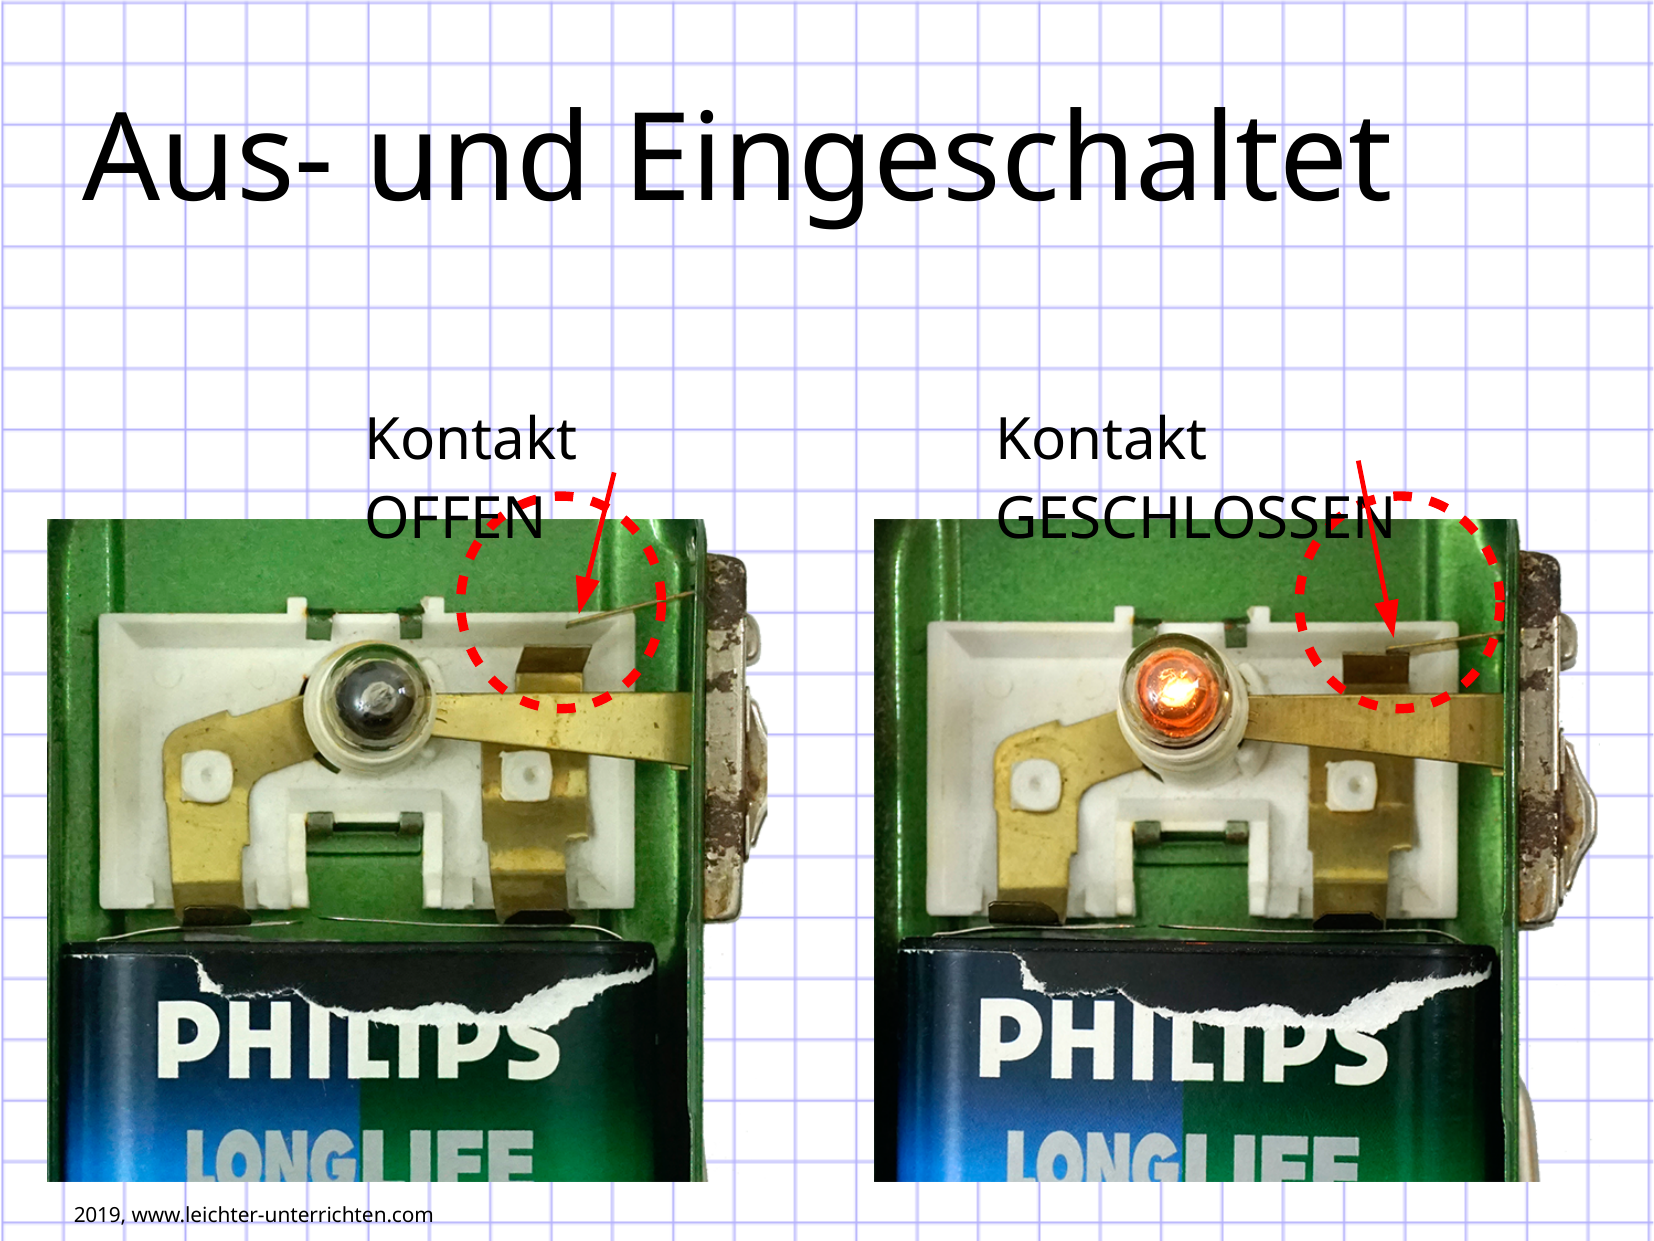

# Aus- und Eingeschaltet
Kontakt OFFEN
Kontakt GESCHLOSSEN